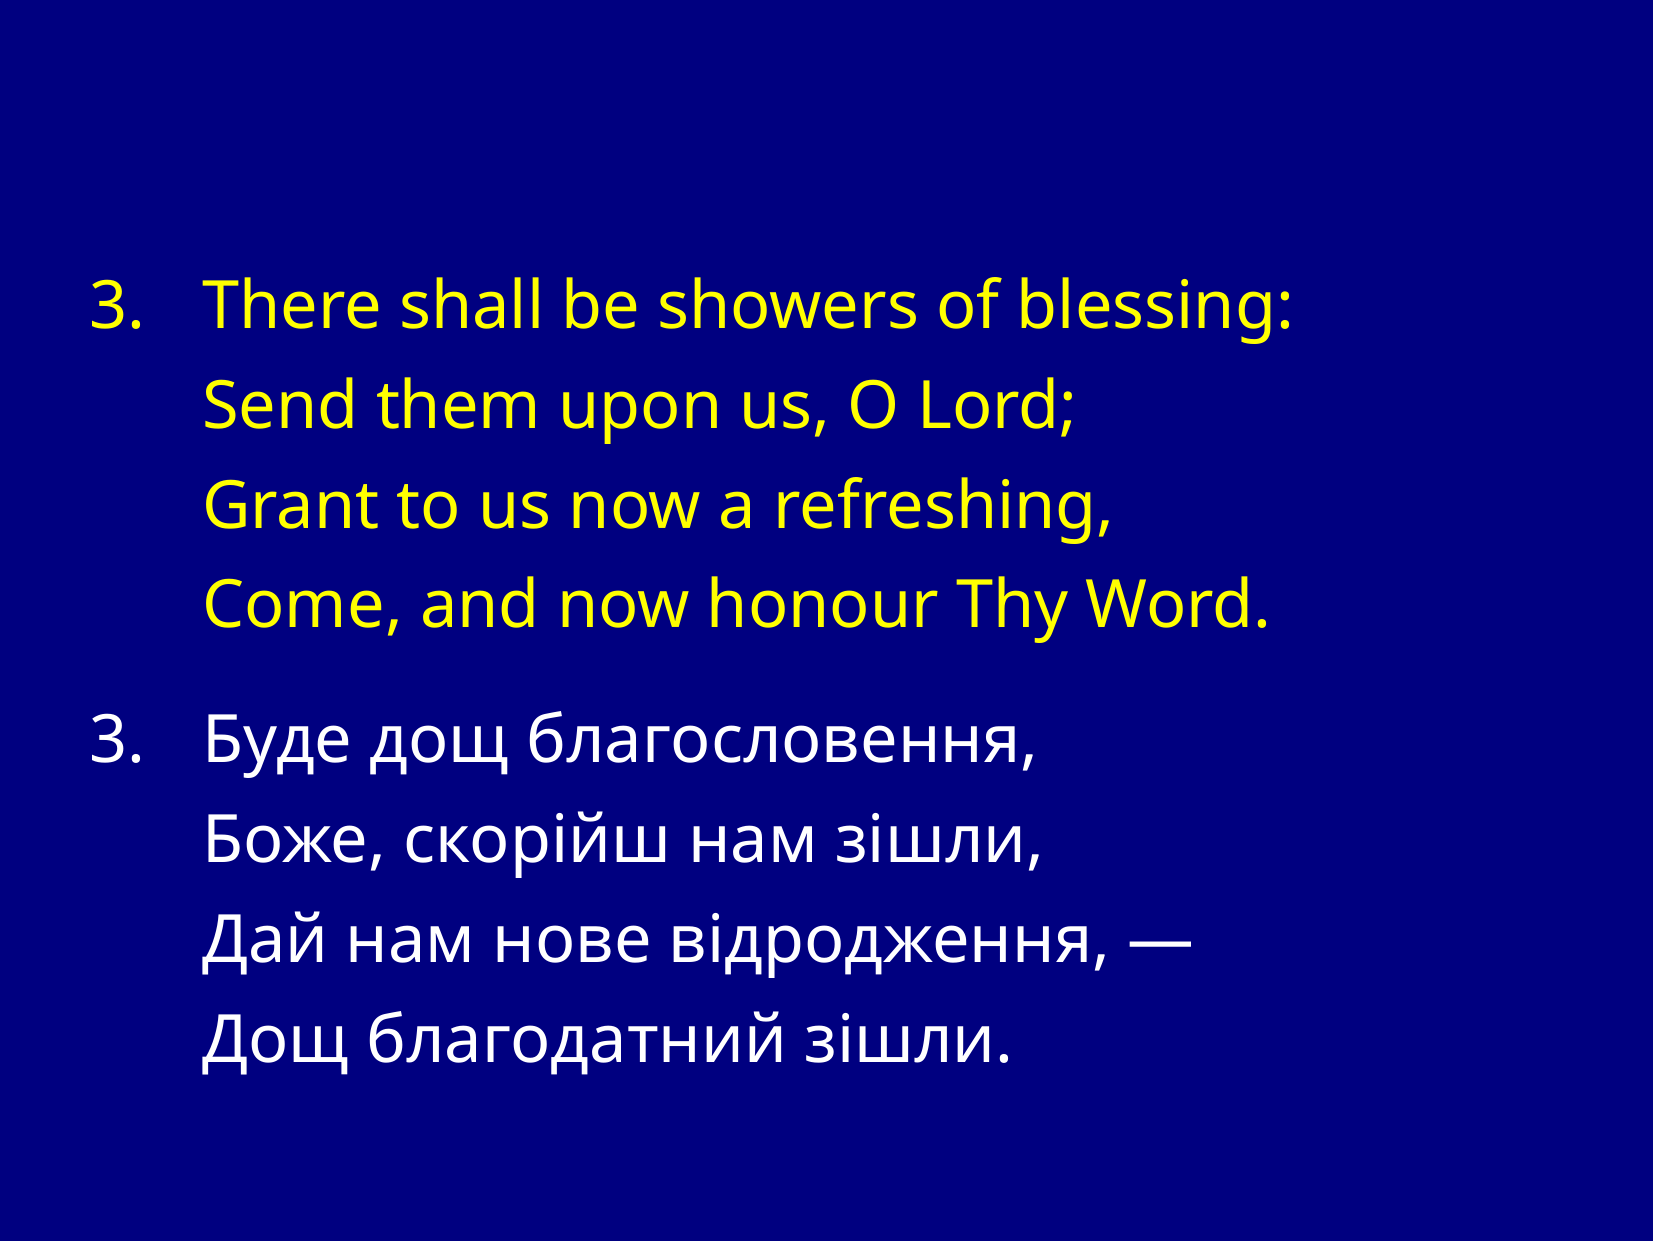

3.	There shall be showers of blessing:
	Send them upon us, O Lord;
	Grant to us now a refreshing,
	Come, and now honour Thy Word.
3.	Буде дощ благословення,
	Боже, скорійш нам зішли,
	Дай нам нове відродження, ―
	Дощ благодатний зішли.